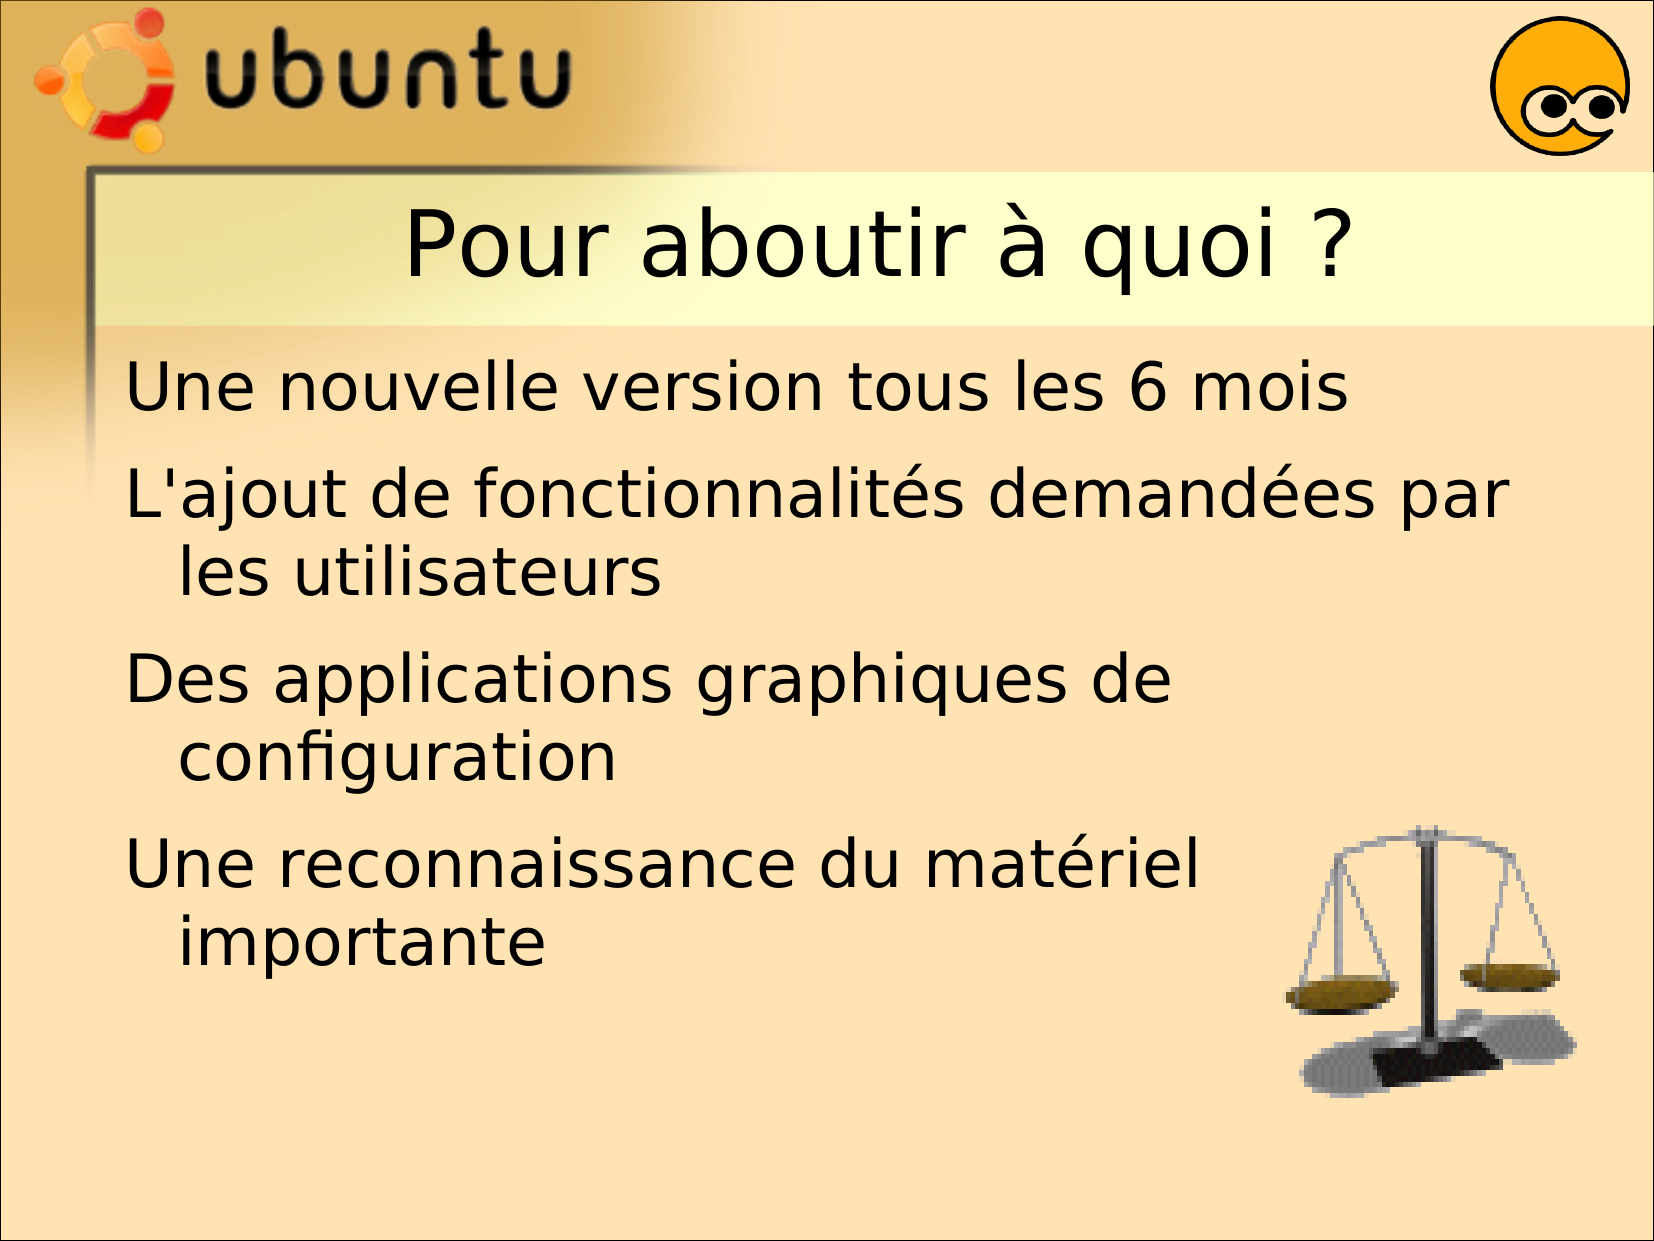

# Pour aboutir à quoi ?
Une nouvelle version tous les 6 mois
L'ajout de fonctionnalités demandées par les utilisateurs
Des applications graphiques de configuration
Une reconnaissance du matériel importante